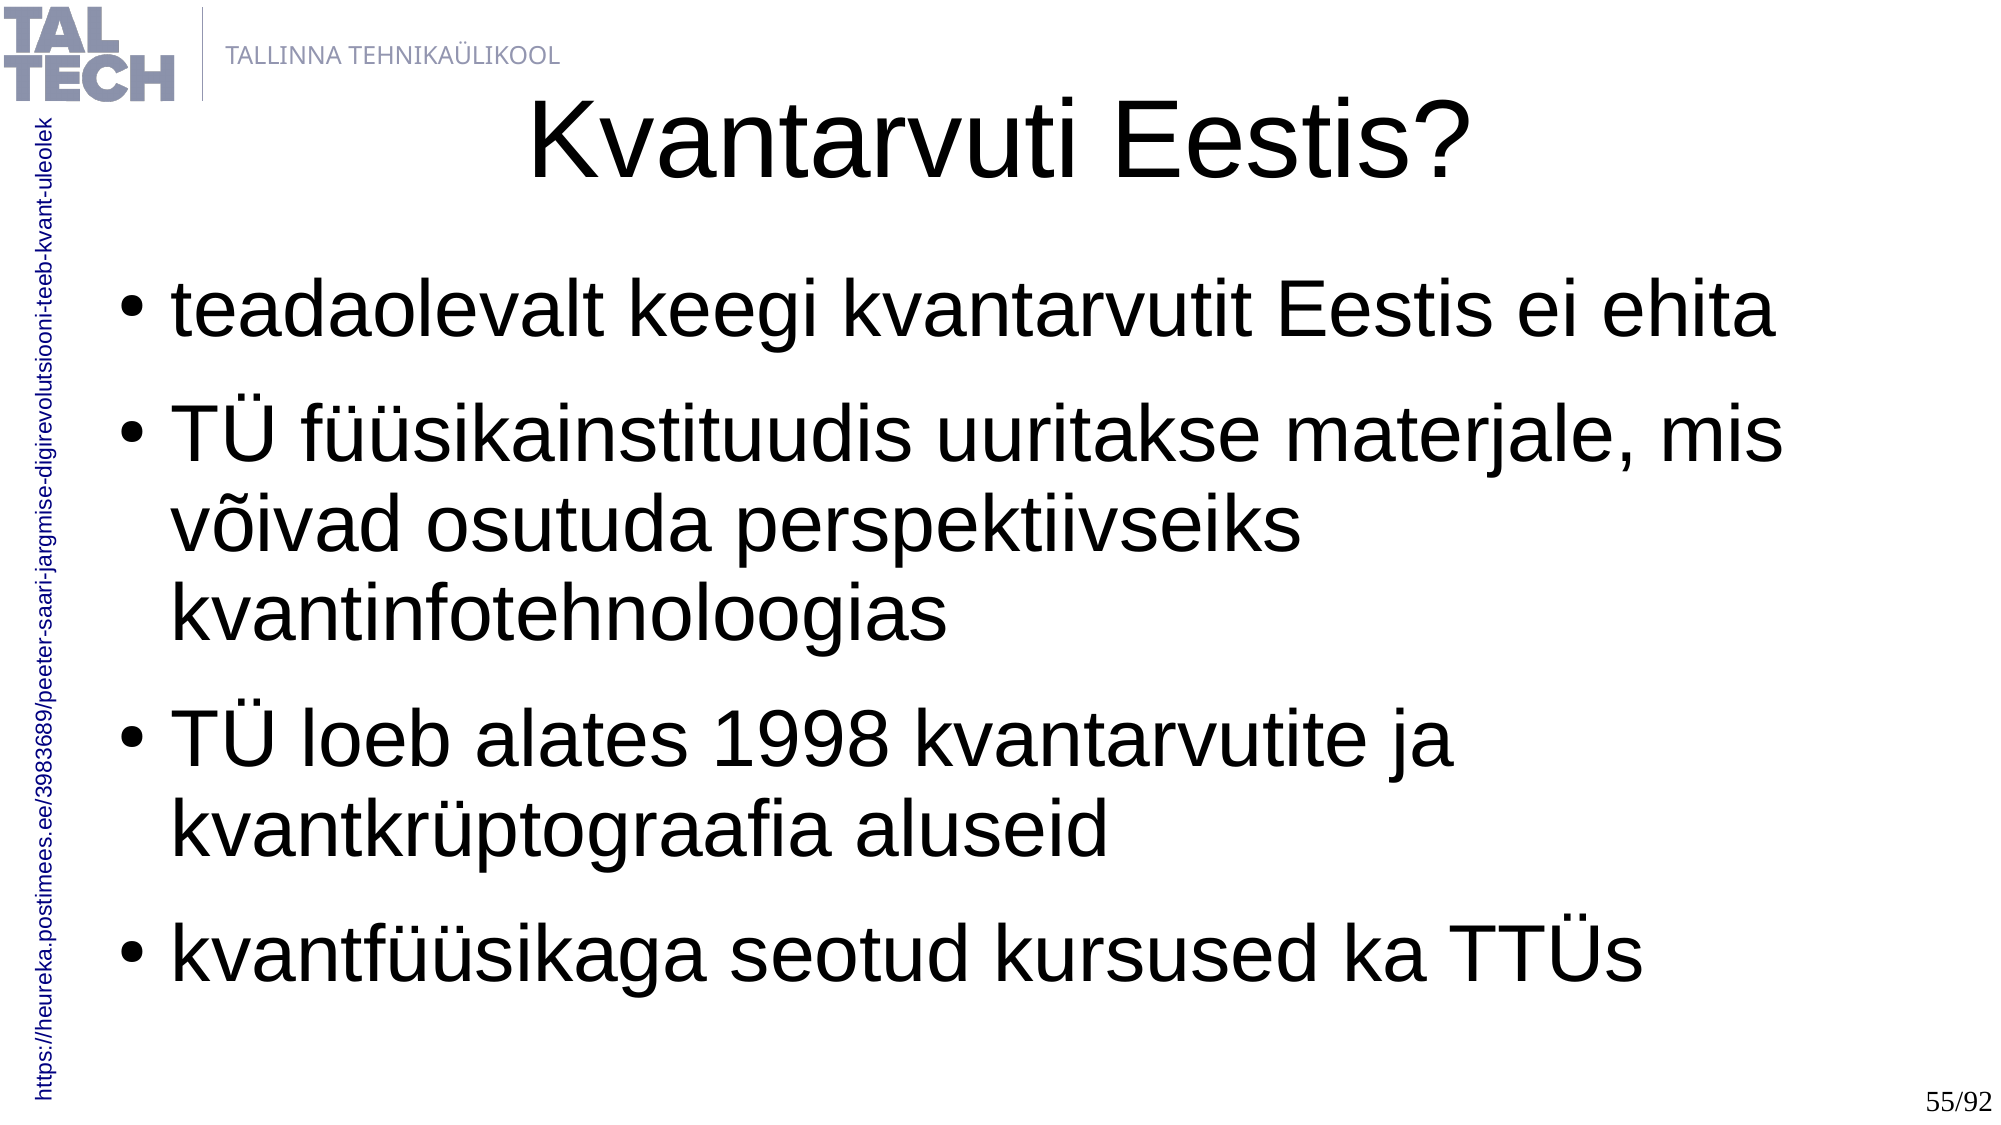

# Kvantarvuti Eestis?
teadaolevalt keegi kvantarvutit Eestis ei ehita
TÜ füüsikainstituudis uuritakse materjale, mis võivad osutuda perspektiivseiks kvantinfotehnoloogias
TÜ loeb alates 1998 kvantarvutite ja kvantkrüptograafia aluseid
kvantfüüsikaga seotud kursused ka TTÜs
https://heureka.postimees.ee/3983689/peeter-saari-jargmise-digirevolutsiooni-teeb-kvant-uleolek
55